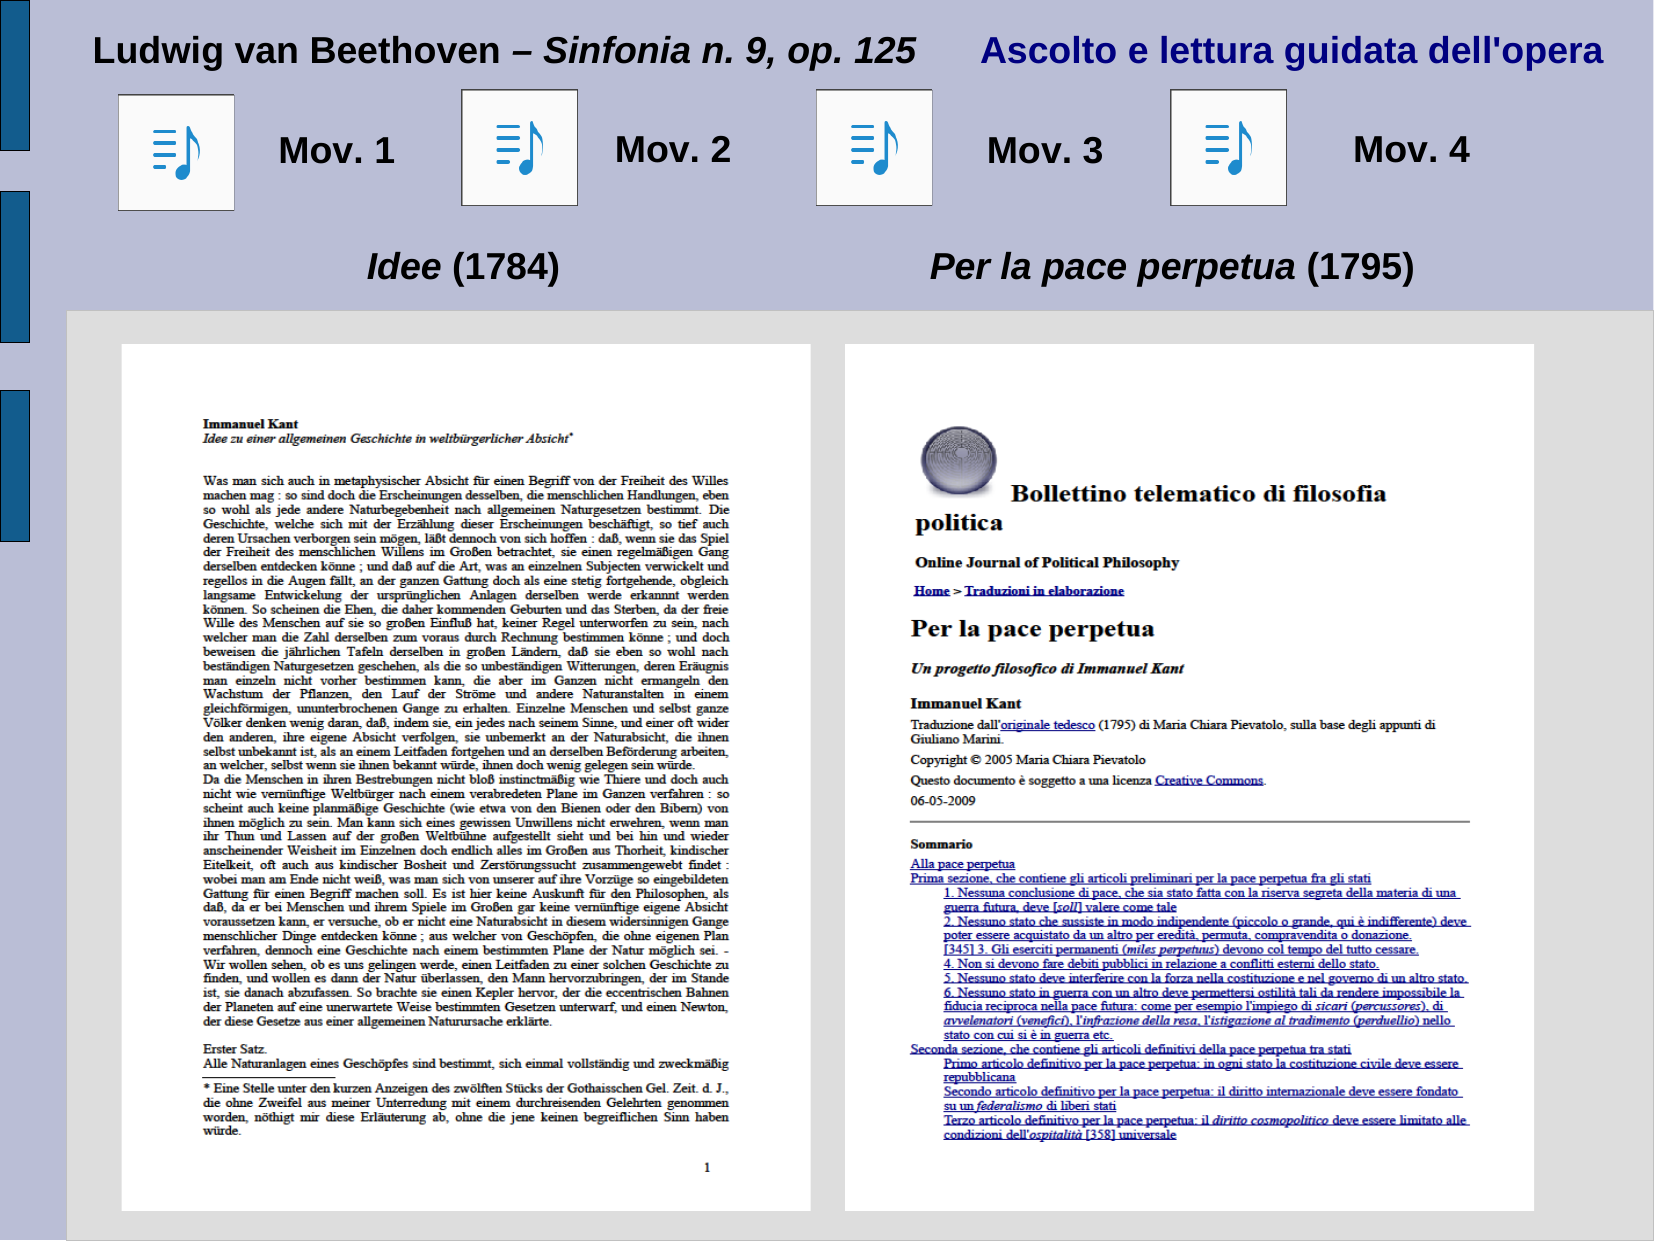

Ludwig van Beethoven – Sinfonia n. 9, op. 125
Ascolto e lettura guidata dell'opera
#
Mov. 2
Mov. 4
Mov. 1
Mov. 3
Idee (1784)
Per la pace perpetua (1795)